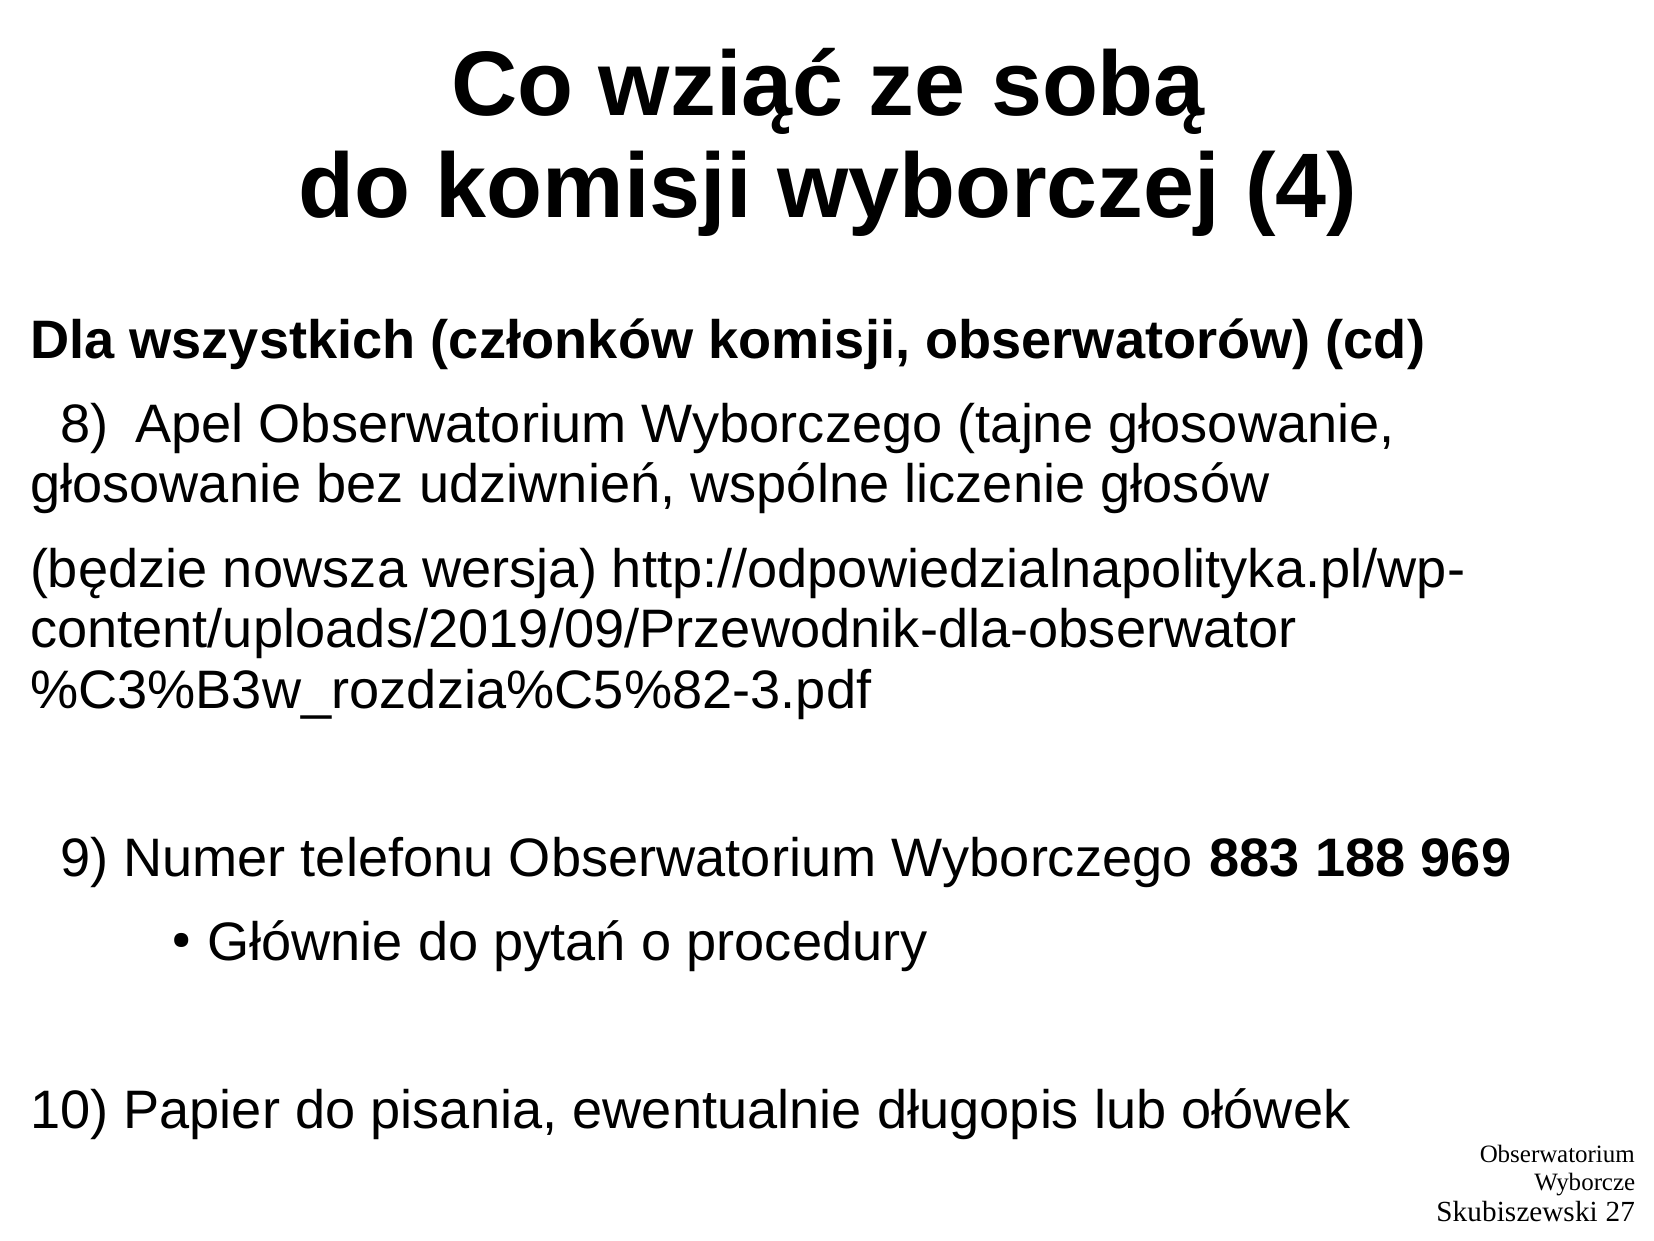

# Co wziąć ze sobą do komisji wyborczej (4)
Dla wszystkich (członków komisji, obserwatorów) (cd)
 8) Apel Obserwatorium Wyborczego (tajne głosowanie, głosowanie bez udziwnień, wspólne liczenie głosów
(będzie nowsza wersja) http://odpowiedzialnapolityka.pl/wp-content/uploads/2019/09/Przewodnik-dla-obserwator%C3%B3w_rozdzia%C5%82-3.pdf
 9) Numer telefonu Obserwatorium Wyborczego 883 188 969
Głównie do pytań o procedury
10) Papier do pisania, ewentualnie długopis lub ołówek
27